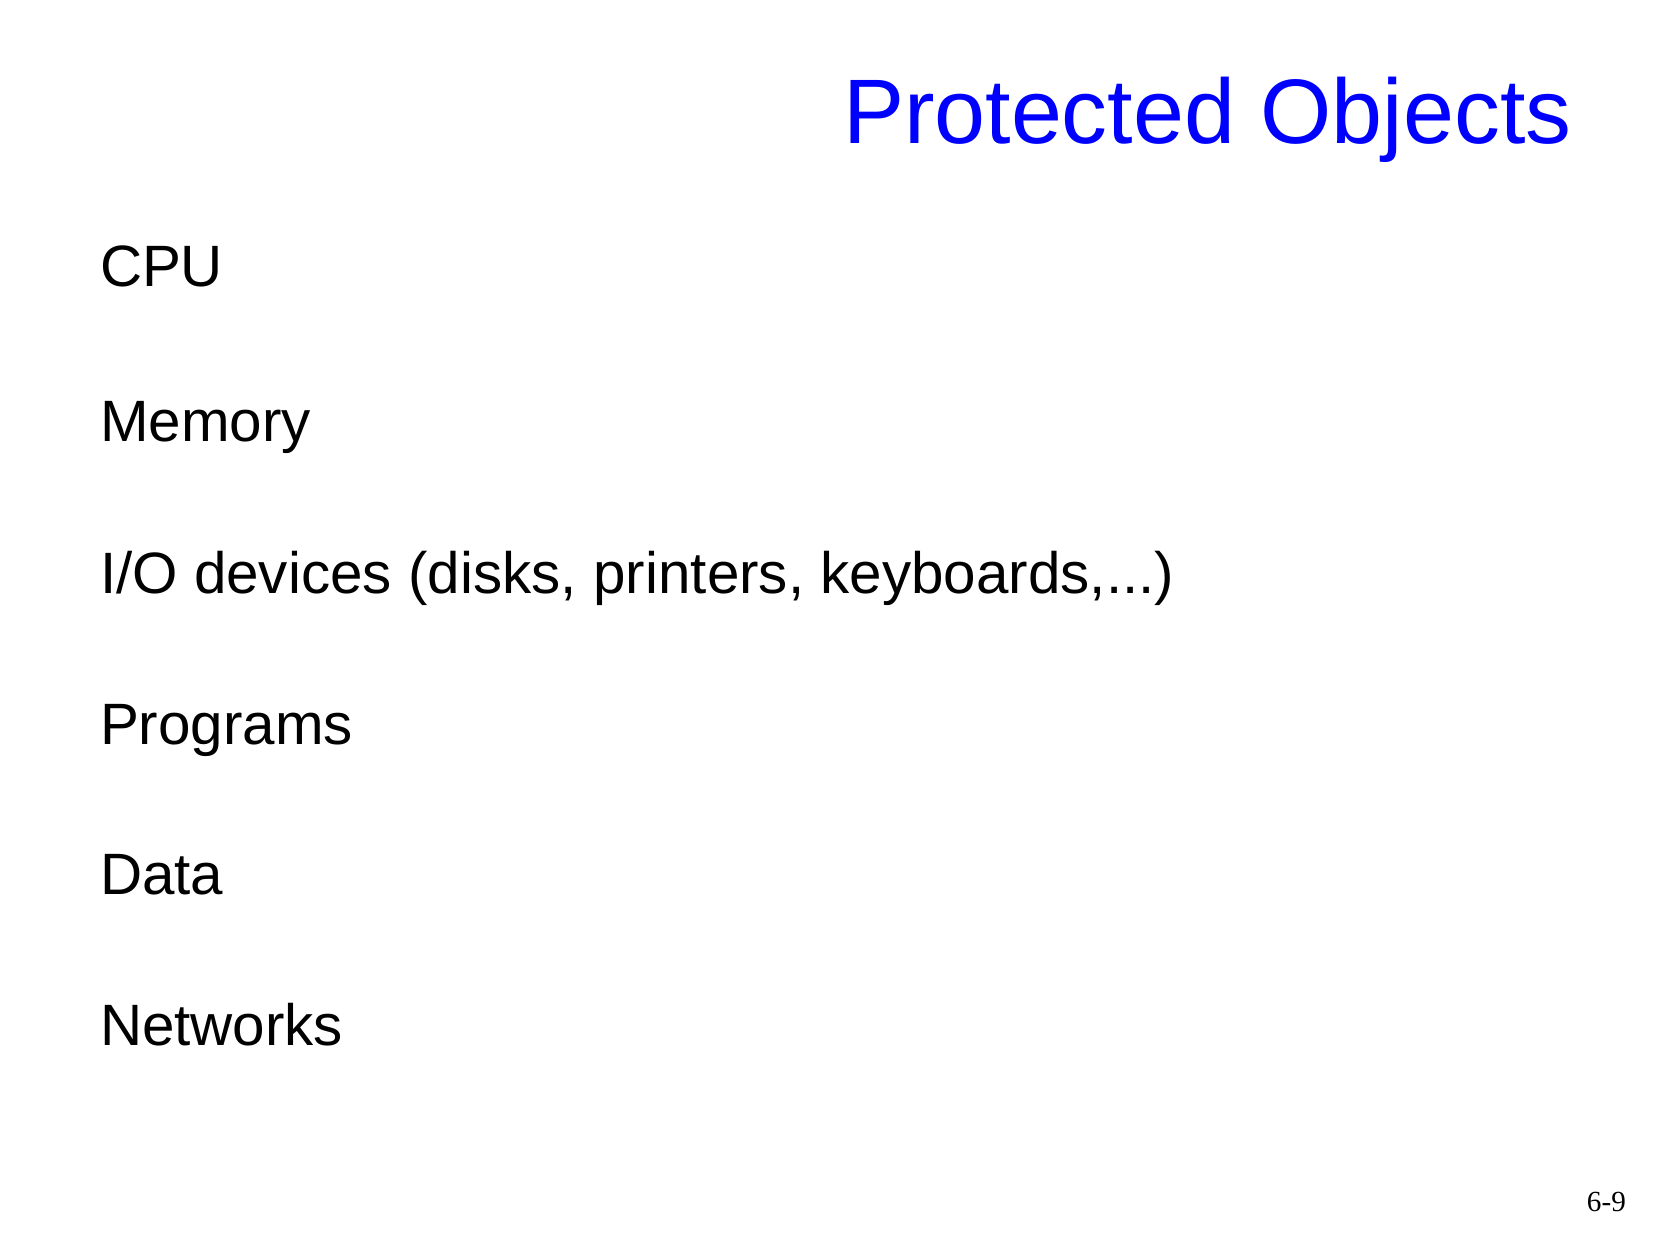

# Protected Objects
CPU
Memory
I/O devices (disks, printers, keyboards,...)‏
Programs
Data
Networks